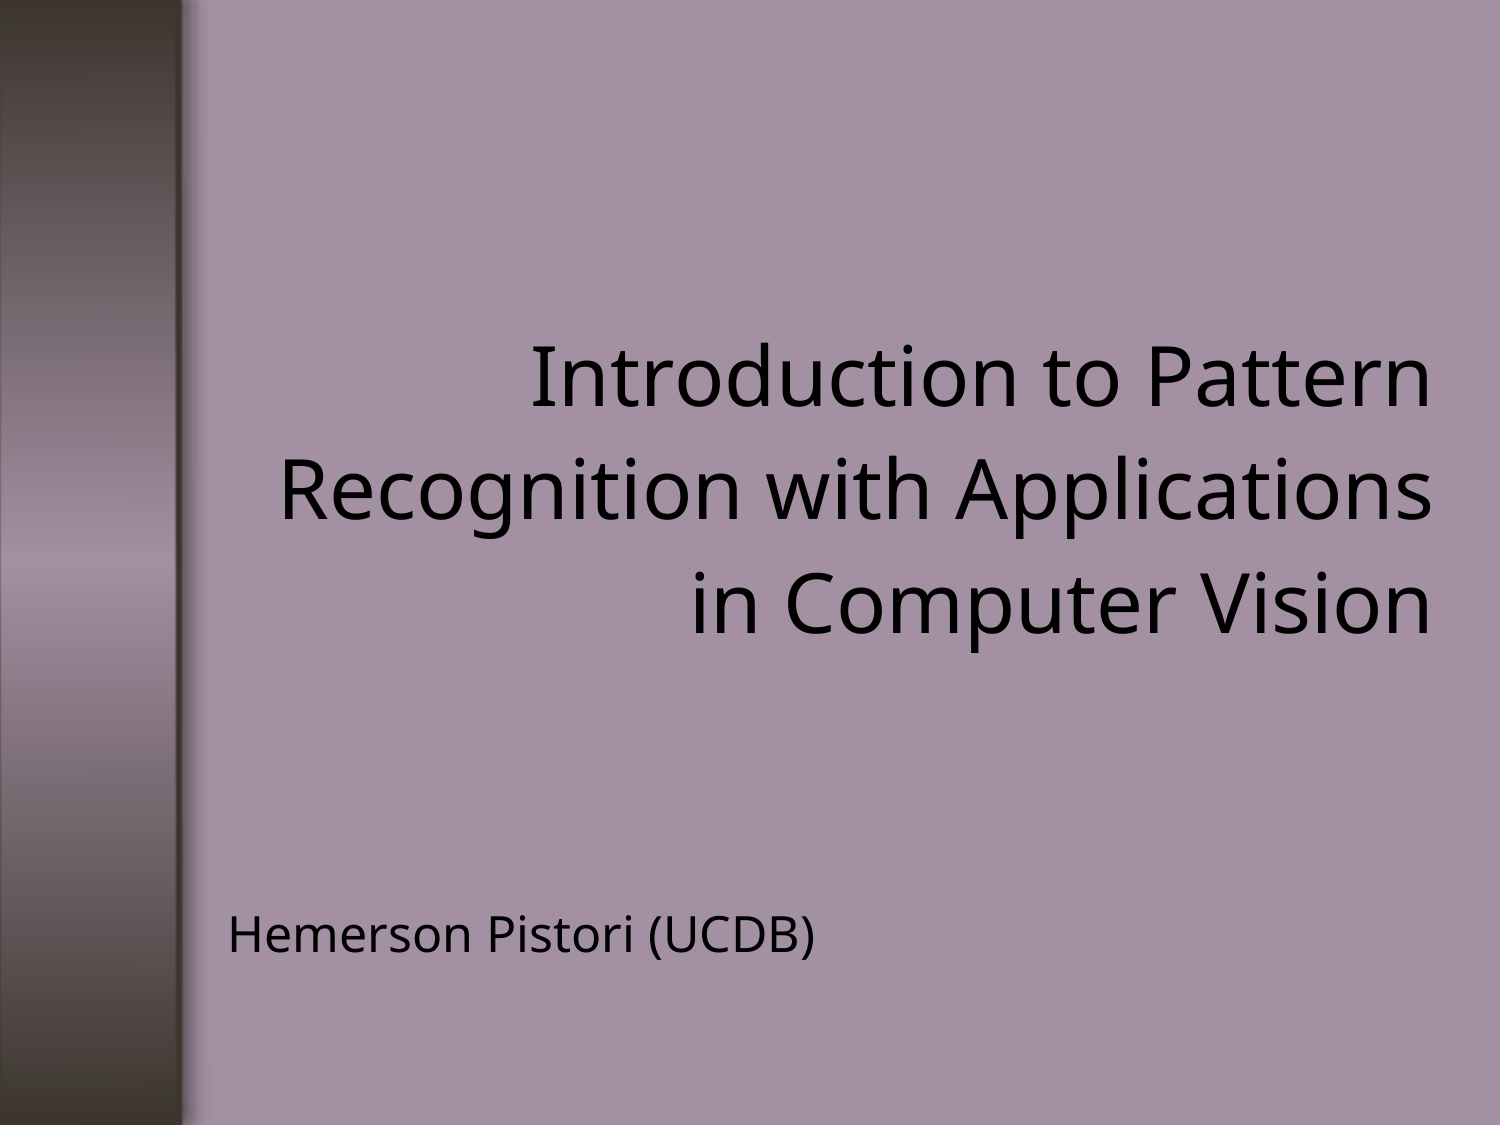

# Introduction to Pattern Recognition with Applications in Computer Vision
Hemerson Pistori (UCDB)